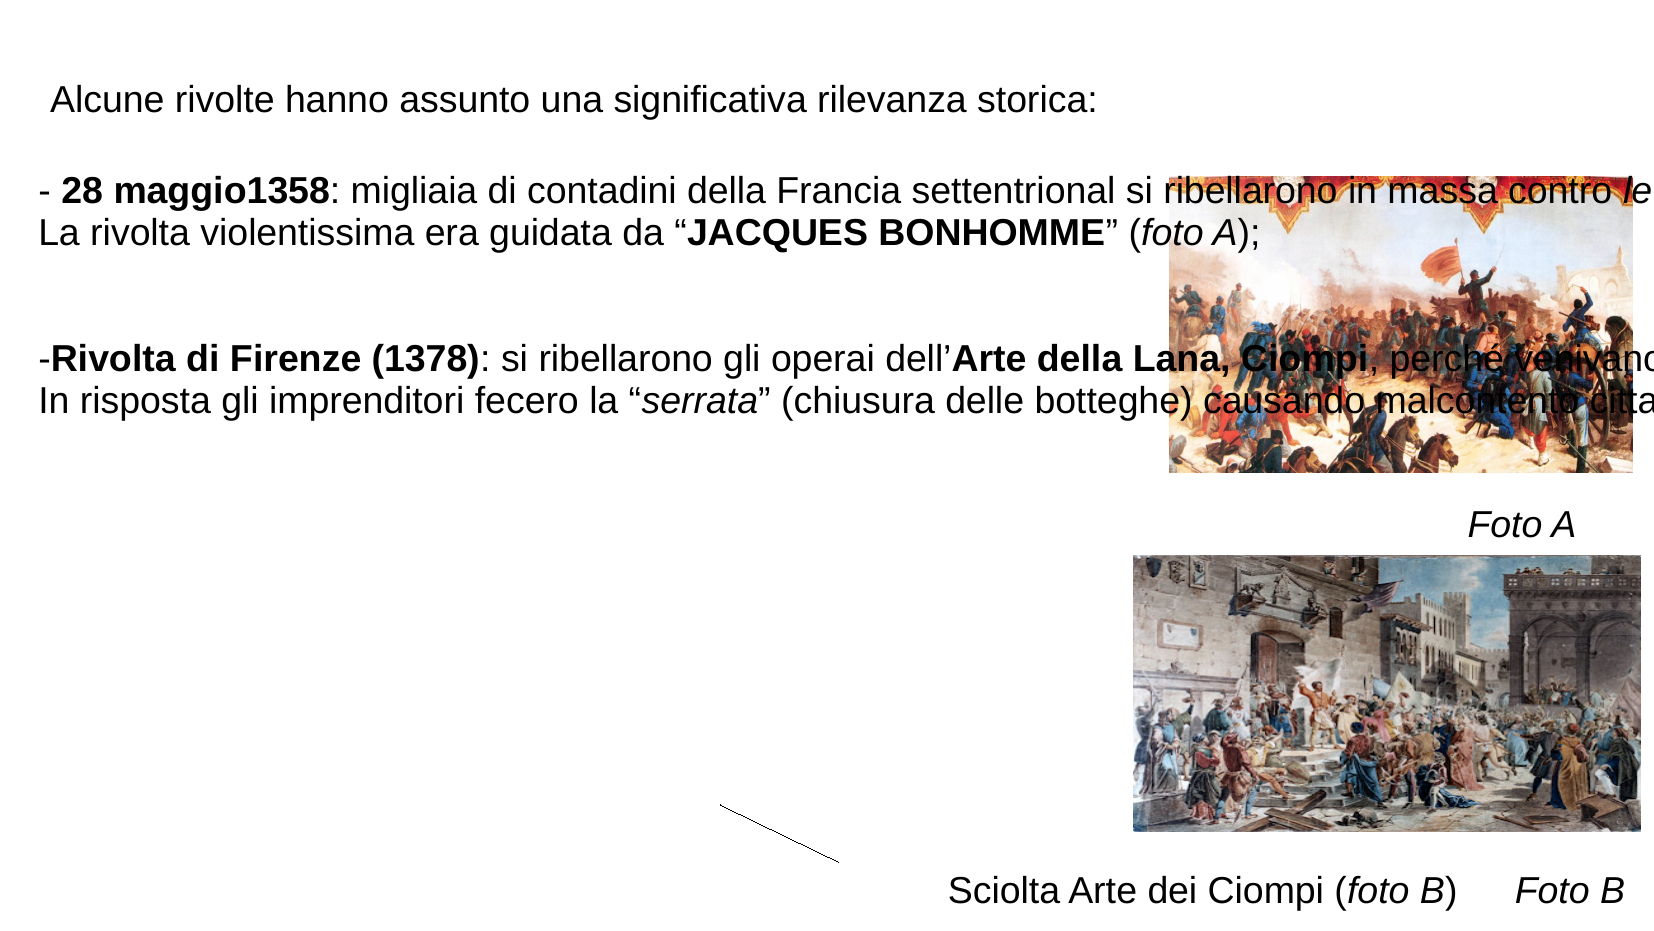

Alcune rivolte hanno assunto una significativa rilevanza storica:
- 28 maggio1358: migliaia di contadini della Francia settentrional si ribellarono in massa contro le devastazioni causate dalla guerra dei Cent’anni contro l’Inghilterra, le prepotenze dei nobili, richieste regie di nuove tassazioni.
La rivolta violentissima era guidata da “JACQUES BONHOMME” (foto A);
-Rivolta di Firenze (1378): si ribellarono gli operai dell’Arte della Lana, Ciompi, perché venivano sfruttati dai maestri delle botteghe. Così si impadronirono del palazzo del podestà e ottennero la creazione di 3 nuove arti del popolo minuto ed ottennero una propria rappresentazione politica nel governo.
In risposta gli imprenditori fecero la “serrata” (chiusura delle botteghe) causando malcontento cittadino.
Foto A
Sciolta Arte dei Ciompi (foto B)
Foto B